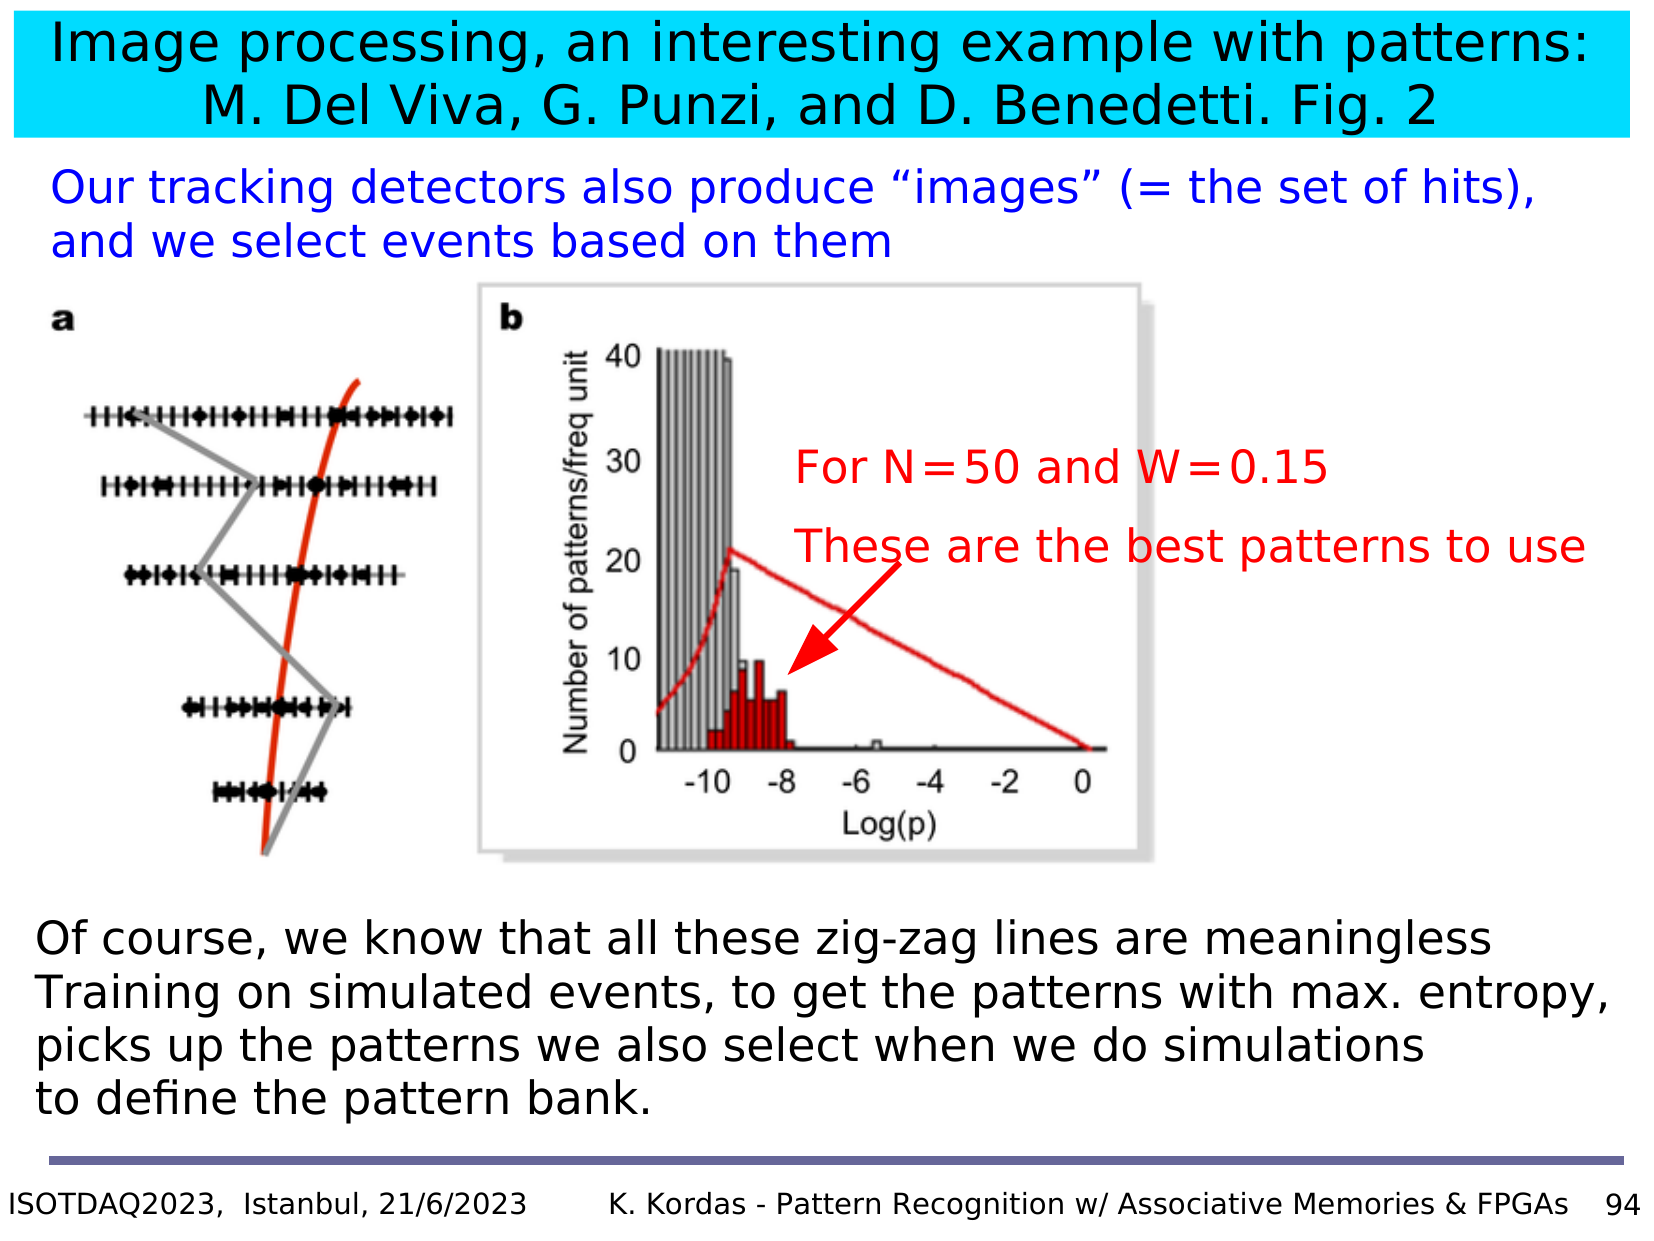

# Image processing, an interesting example with patterns: M. Del Viva, G. Punzi, and D. Benedetti. Fig. 2
Our tracking detectors also produce “images” (= the set of hits),
and we select events based on them
For N = 50 and W = 0.15
These are the best patterns to use
Of course, we know that all these zig-zag lines are meaningless
Training on simulated events, to get the patterns with max. entropy,
picks up the patterns we also select when we do simulations
to define the pattern bank.
ISOTDAQ2023, Istanbul, 21/6/2023
K. Kordas - Pattern Recognition w/ Associative Memories & FPGAs
94